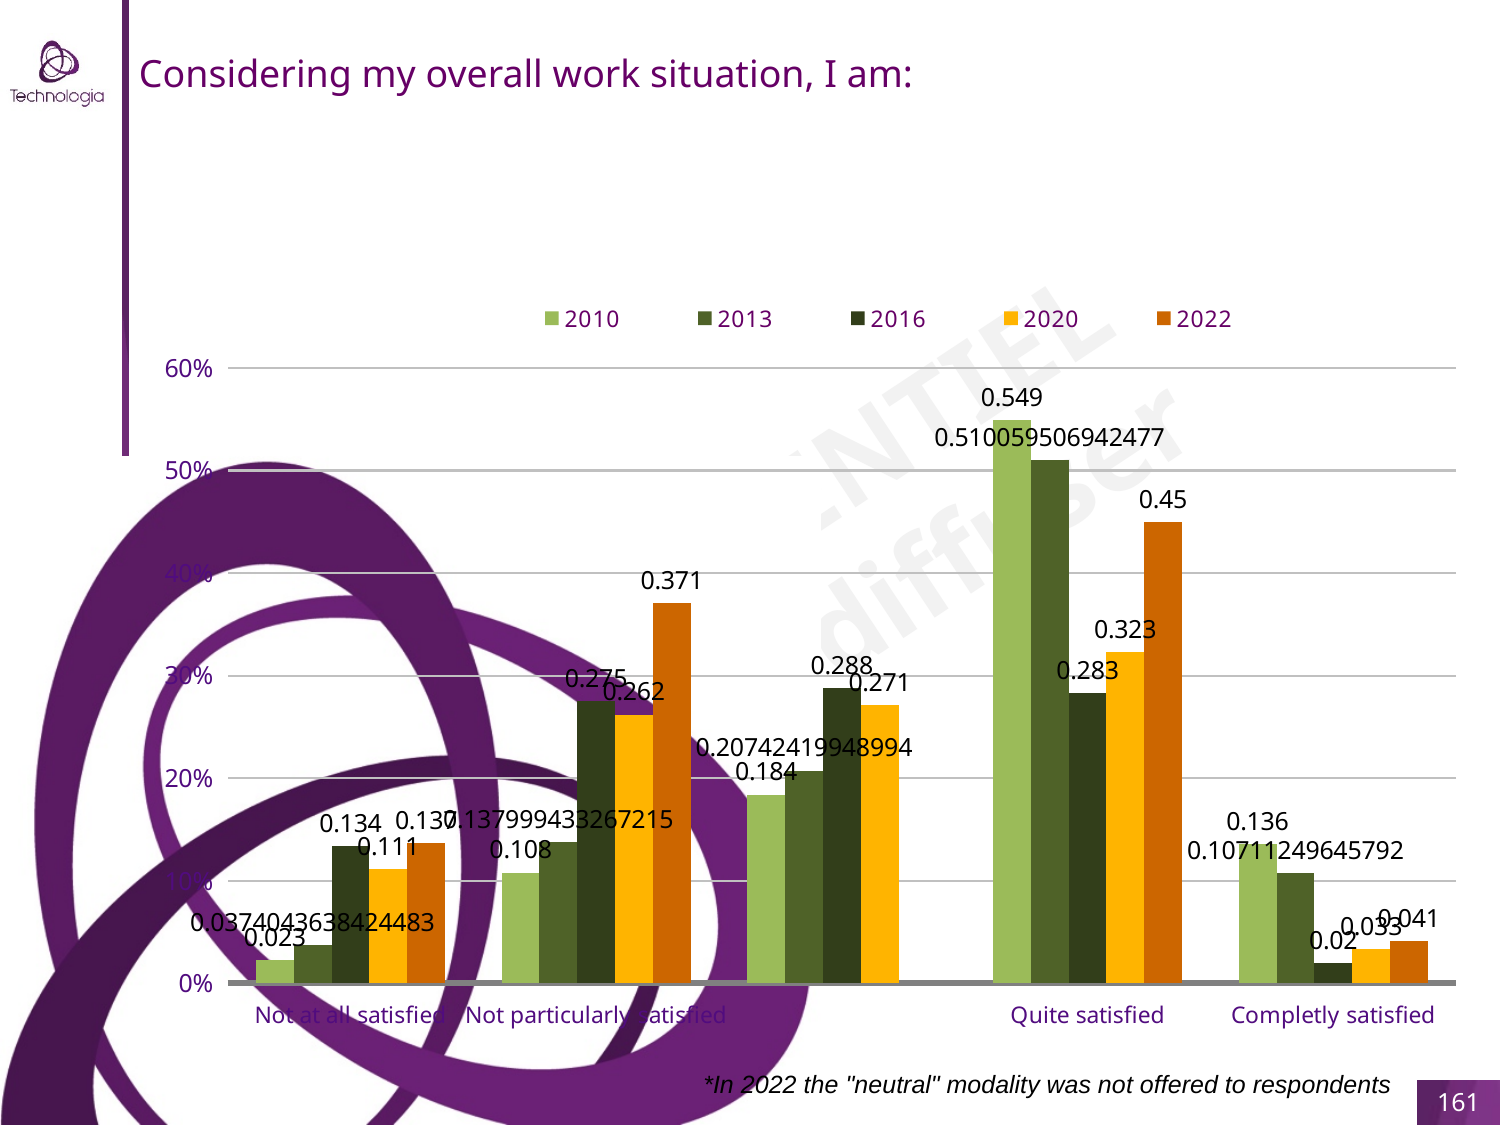

# Considering my overall work situation, I am:
### Chart
| Category | 2010 | 2013 | 2016 | 2020 | 2022 |
|---|---|---|---|---|---|
| Not at all satisfied | 0.023 | 0.0374043638424483 | 0.134 | 0.111 | 0.137 |
| Not particularly satisfied | 0.108 | 0.137999433267215 | 0.275 | 0.262 | 0.371 |
| None | 0.184 | 0.20742419948994 | 0.288 | 0.271 | None |
| Quite satisfied | 0.549 | 0.510059506942477 | 0.283 | 0.323 | 0.45 |
| Completly satisfied | 0.136 | 0.10711249645792 | 0.02 | 0.033 | 0.041 |*In 2022 the "neutral" modality was not offered to respondents